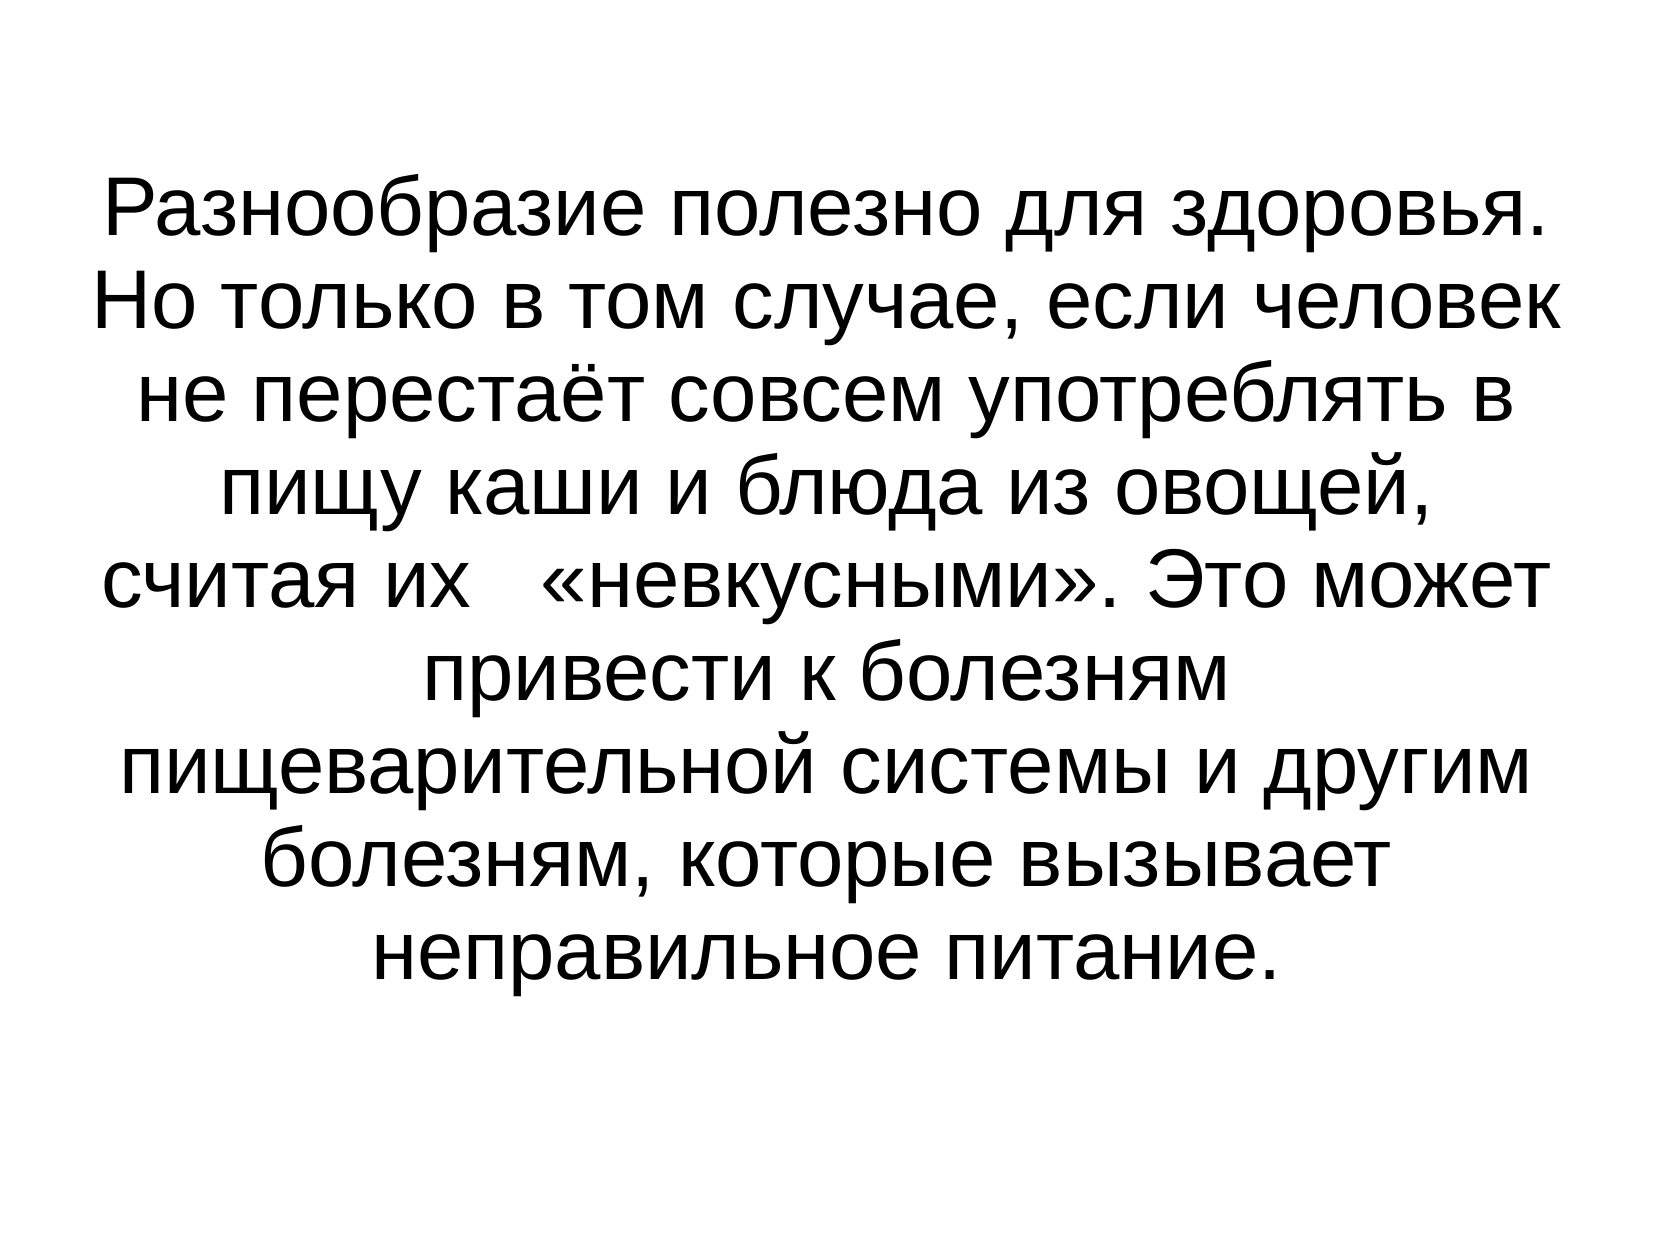

# Разнообразие полезно для здоровья. Но только в том случае, если человек не перестаёт совсем употреблять в пищу каши и блюда из овощей, считая их «невкусными». Это может привести к болезням пищеварительной системы и другим болезням, которые вызывает неправильное питание.